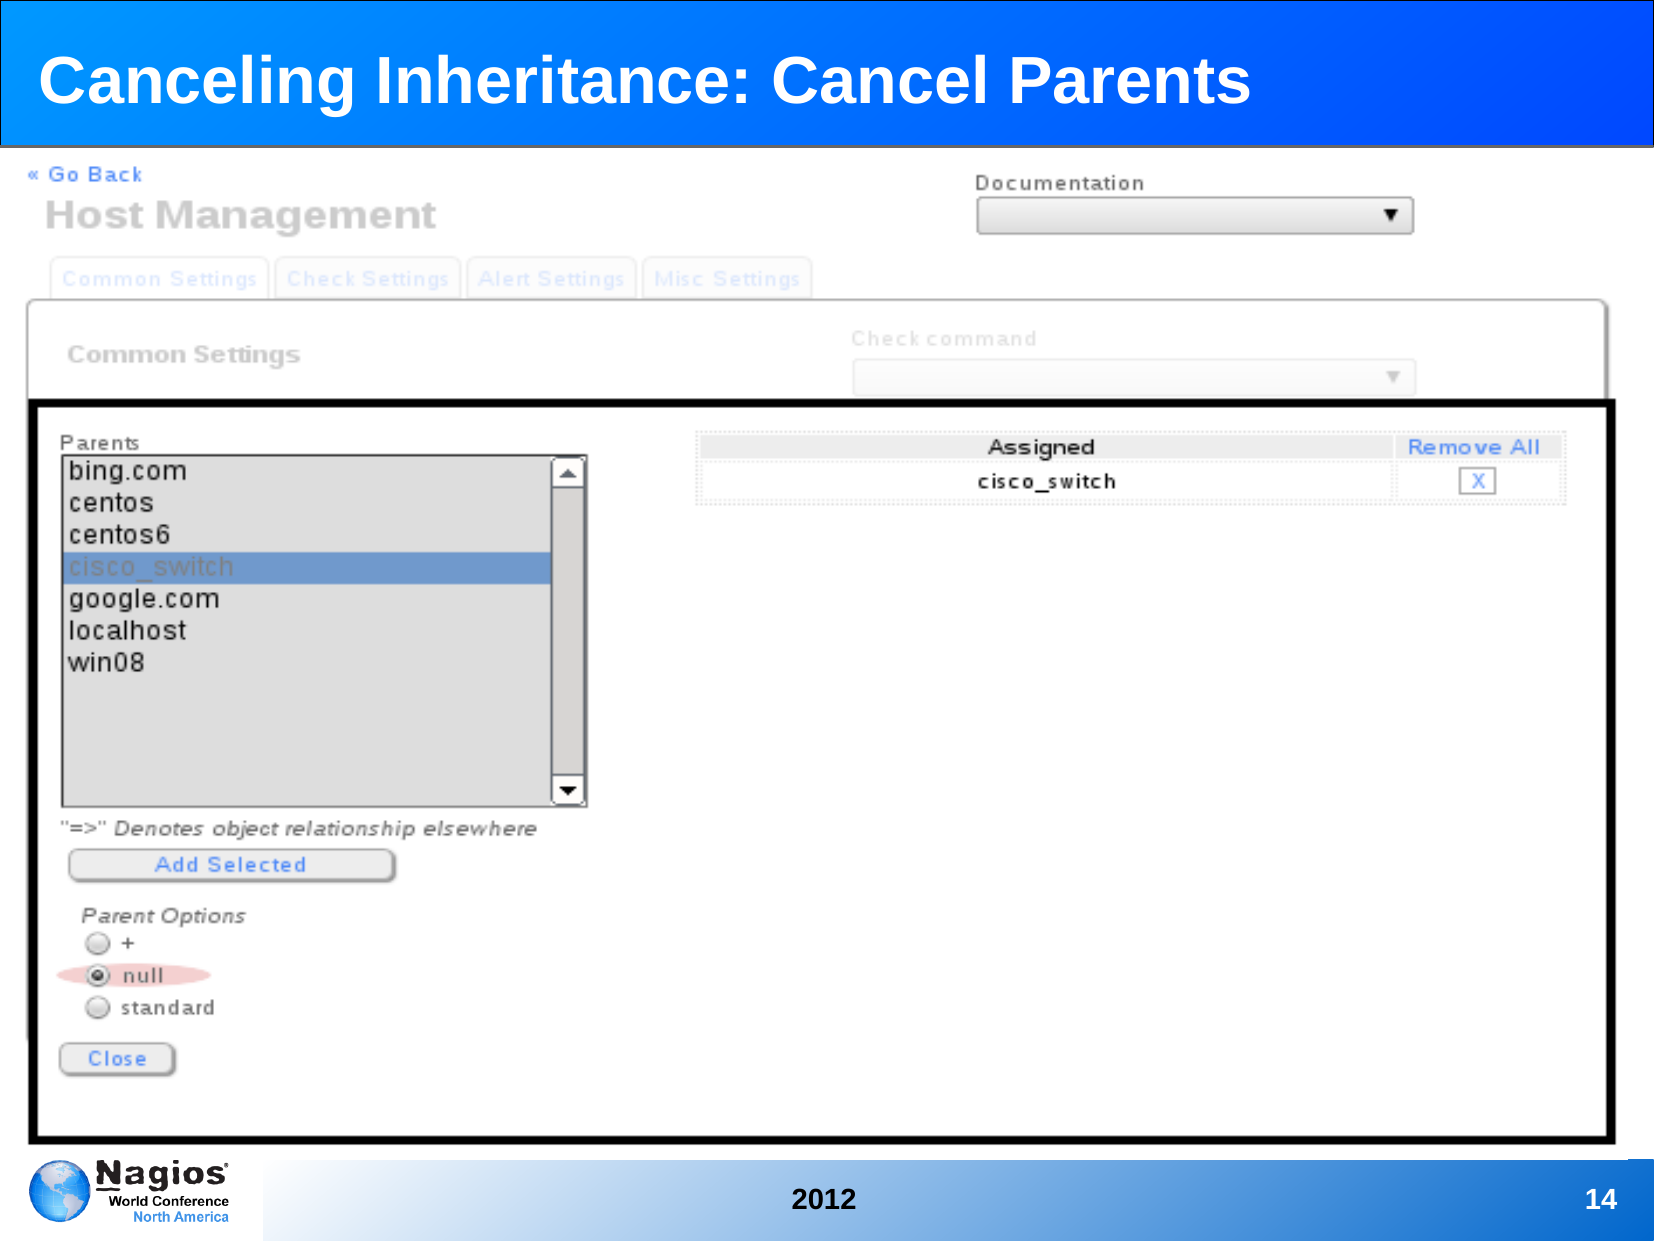

# Canceling Inheritance: Cancel Parents
2011
14